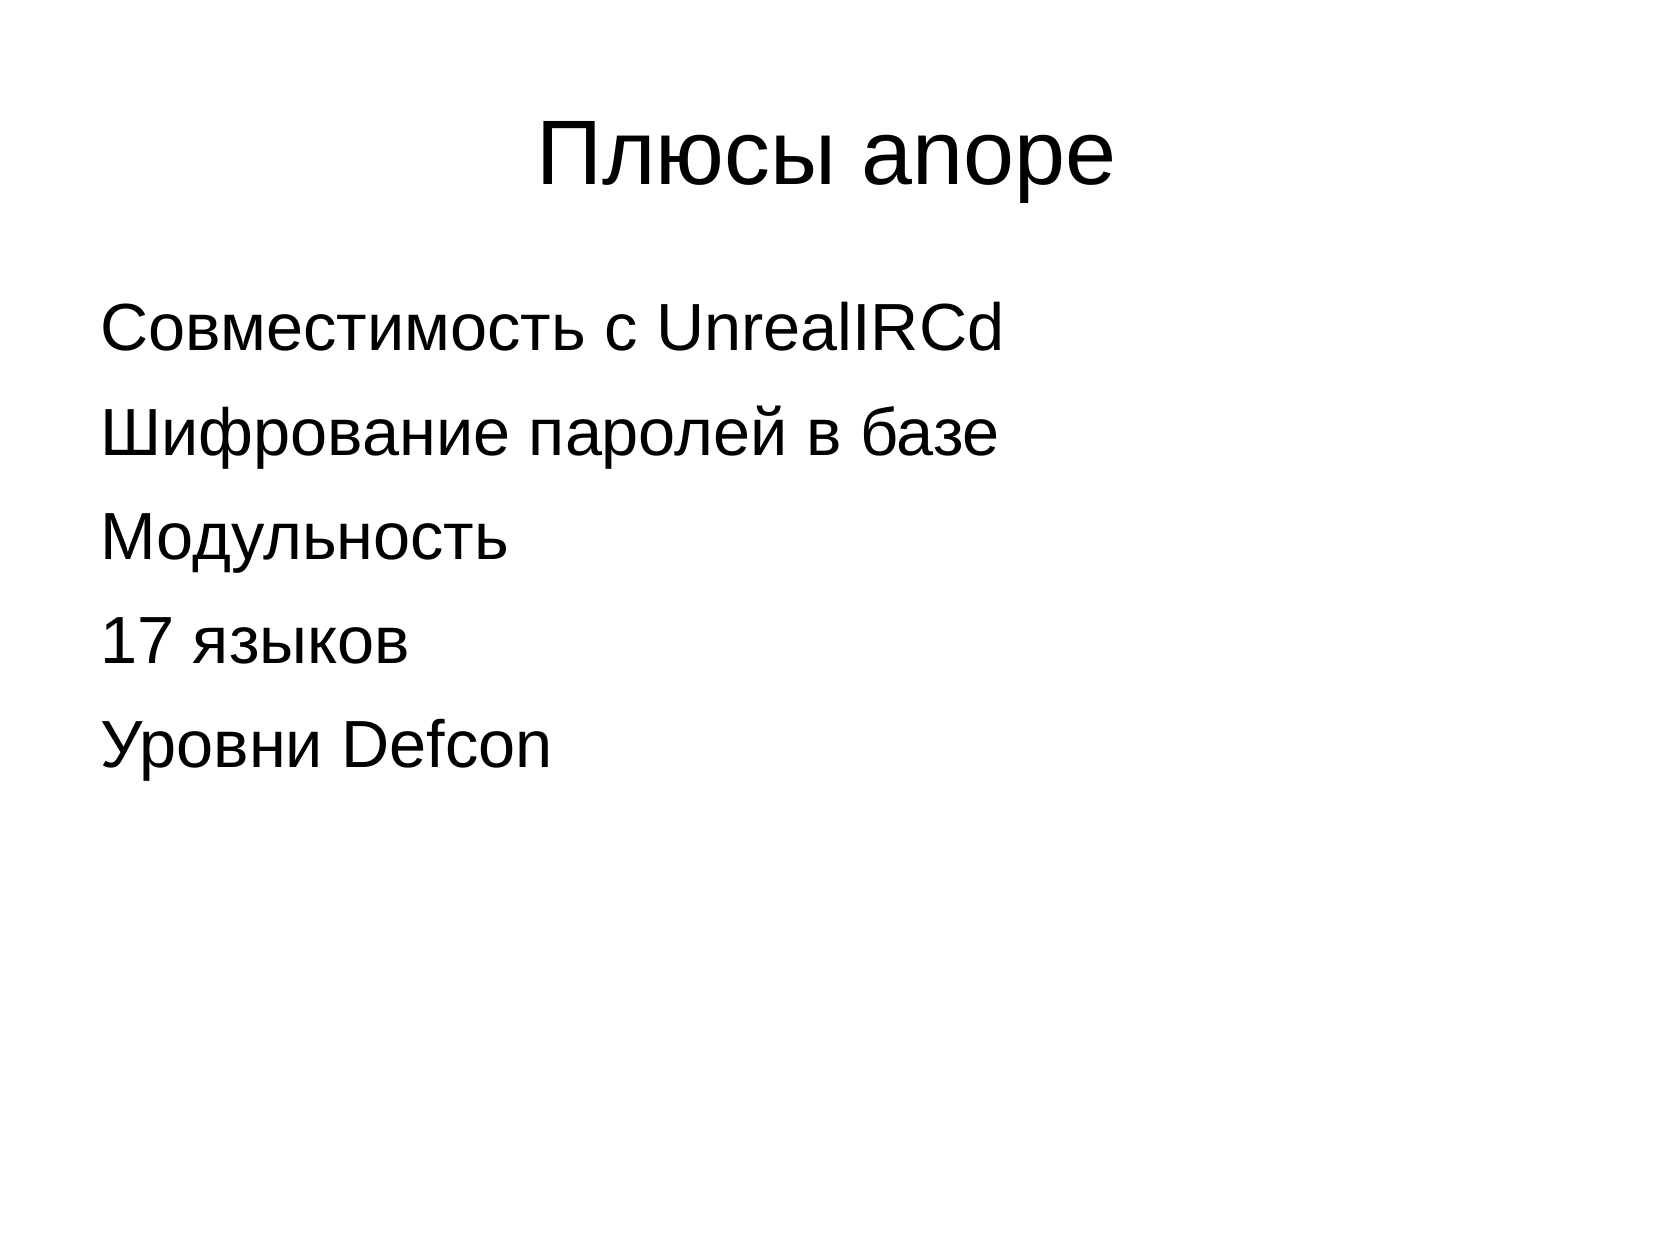

# Плюсы anope
Совместимость с UnrealIRCd
Шифрование паролей в базе
Модульность
17 языков
Уровни Defcon